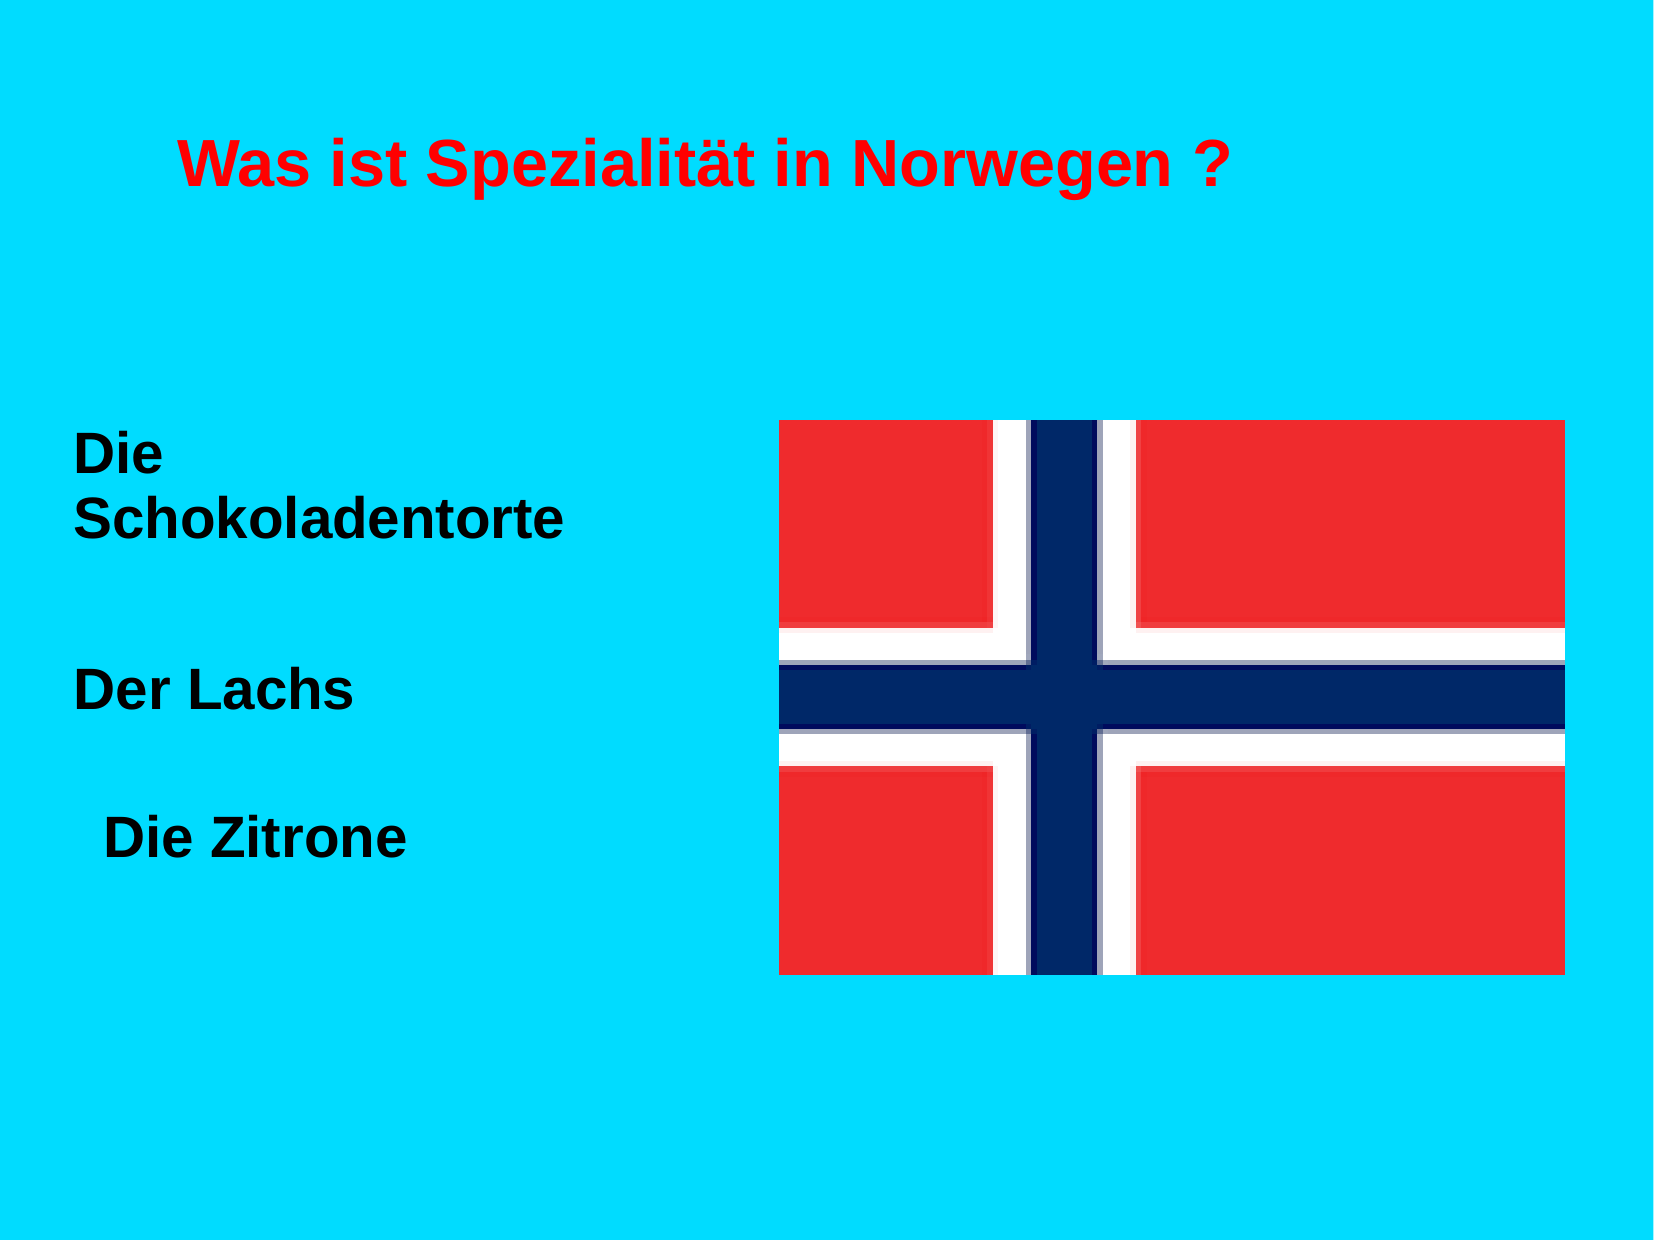

Was ist Spezialität in Norwegen ?
Die Schokoladentorte
Der Lachs
Die Zitrone